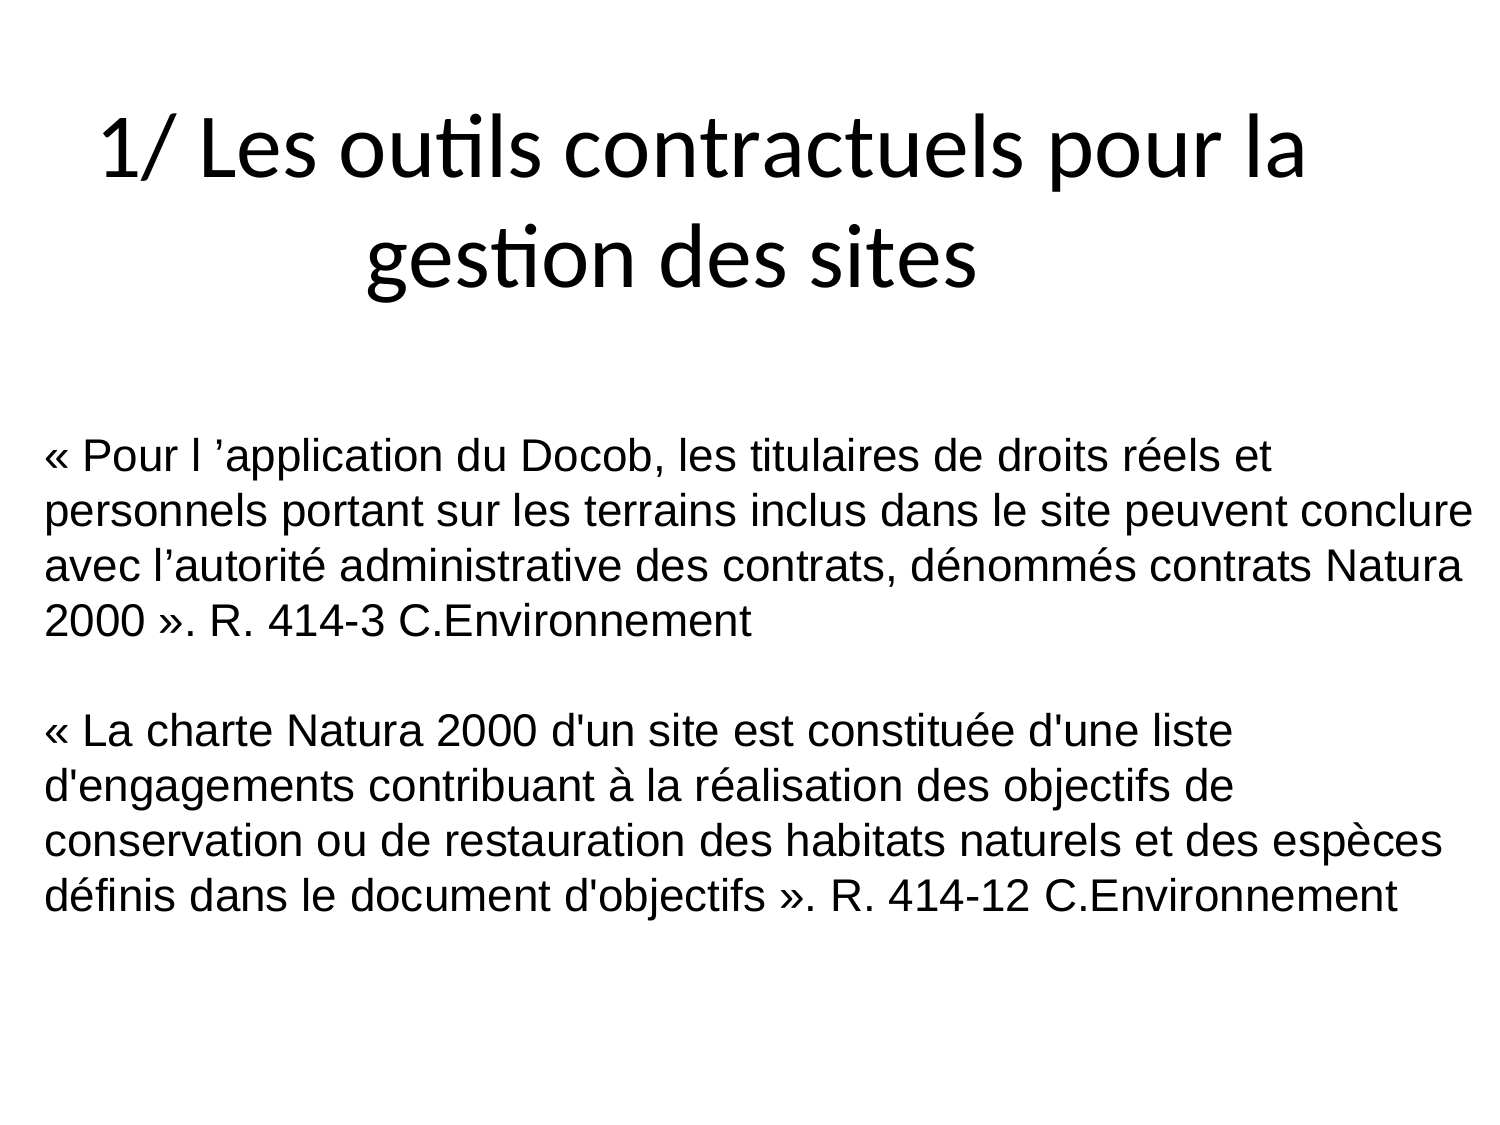

# 1/ Les outils contractuels pour la gestion des sites
« Pour l ’application du Docob, les titulaires de droits réels et personnels portant sur les terrains inclus dans le site peuvent conclure avec l’autorité administrative des contrats, dénommés contrats Natura 2000 ». R. 414-3 C.Environnement
« La charte Natura 2000 d'un site est constituée d'une liste d'engagements contribuant à la réalisation des objectifs de conservation ou de restauration des habitats naturels et des espèces définis dans le document d'objectifs ». R. 414-12 C.Environnement